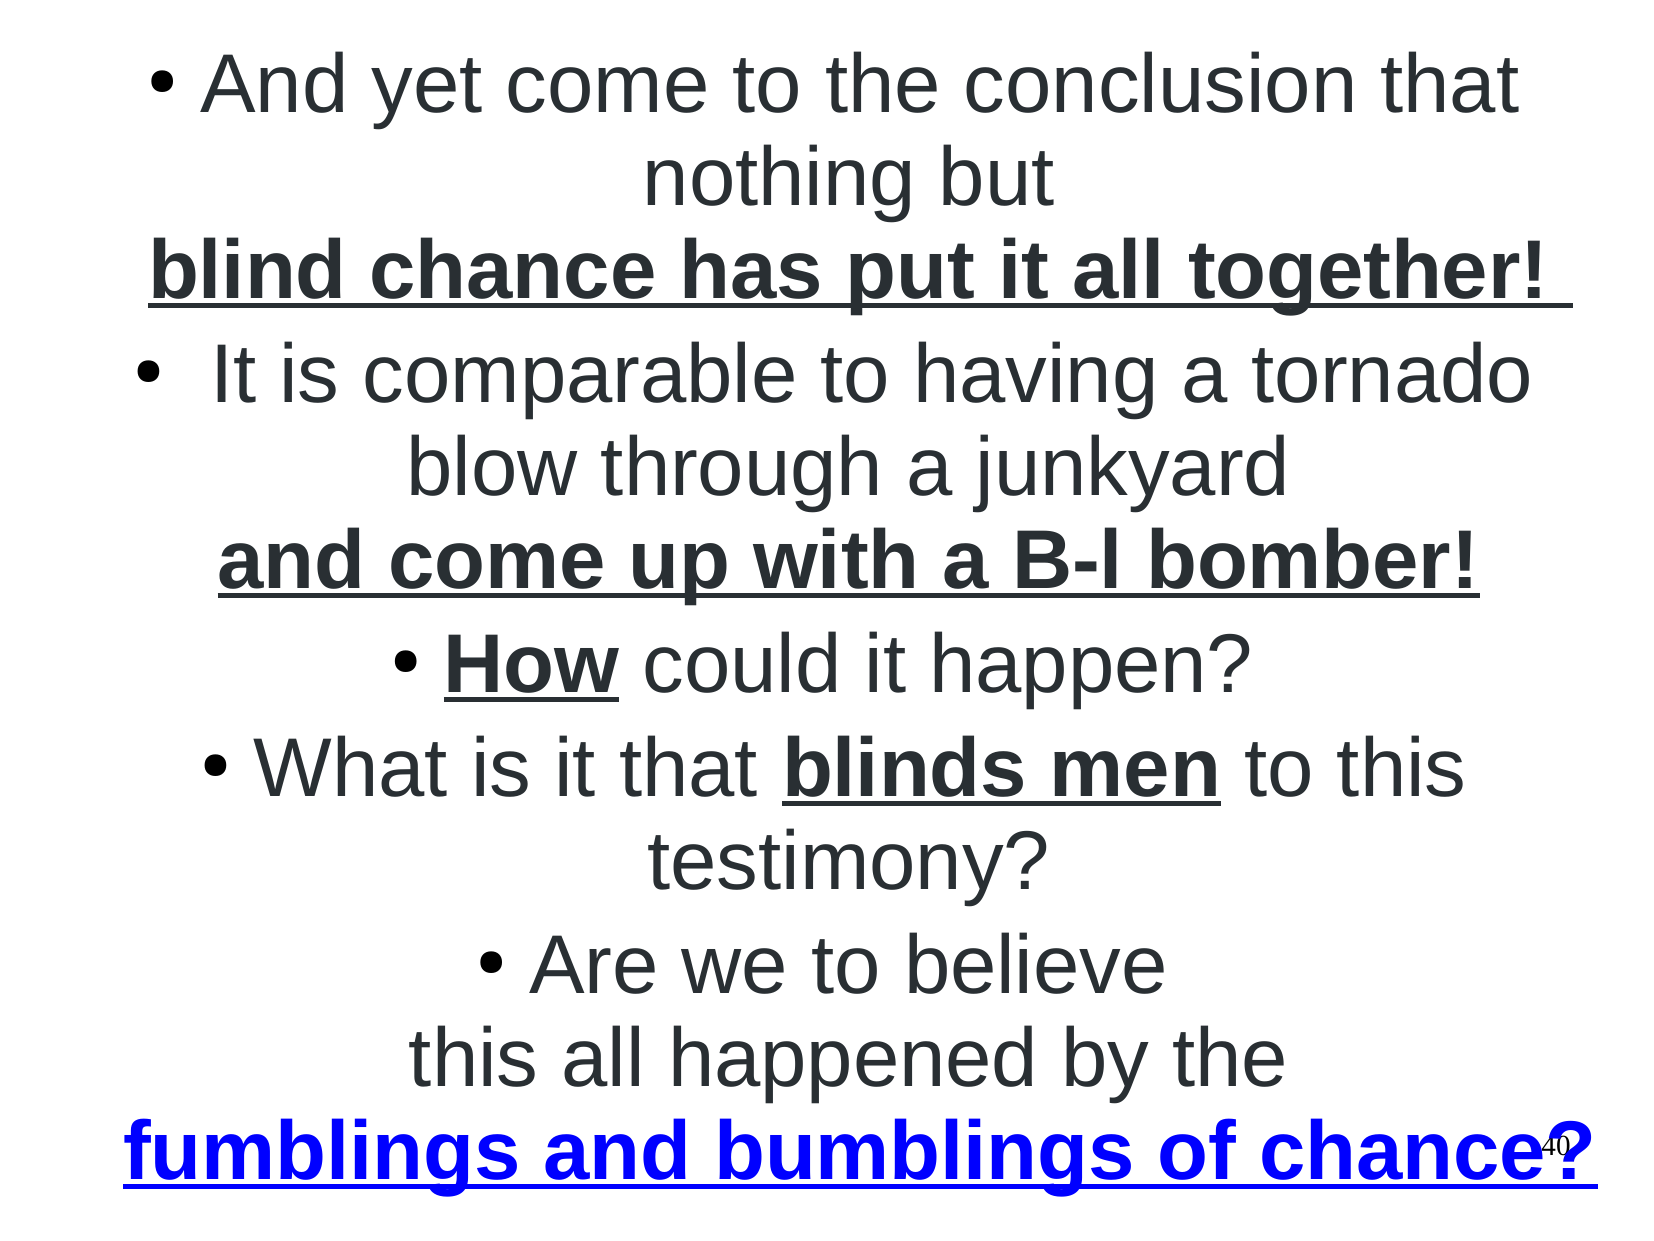

# And yet come to the conclusion that nothing but blind chance has put it all together!
 It is comparable to having a tornado blow through a junkyard
and come up with a B-l bomber!
How could it happen?
What is it that blinds men to this testimony?
Are we to believe
this all happened by the
fumblings and bumblings of chance?
40